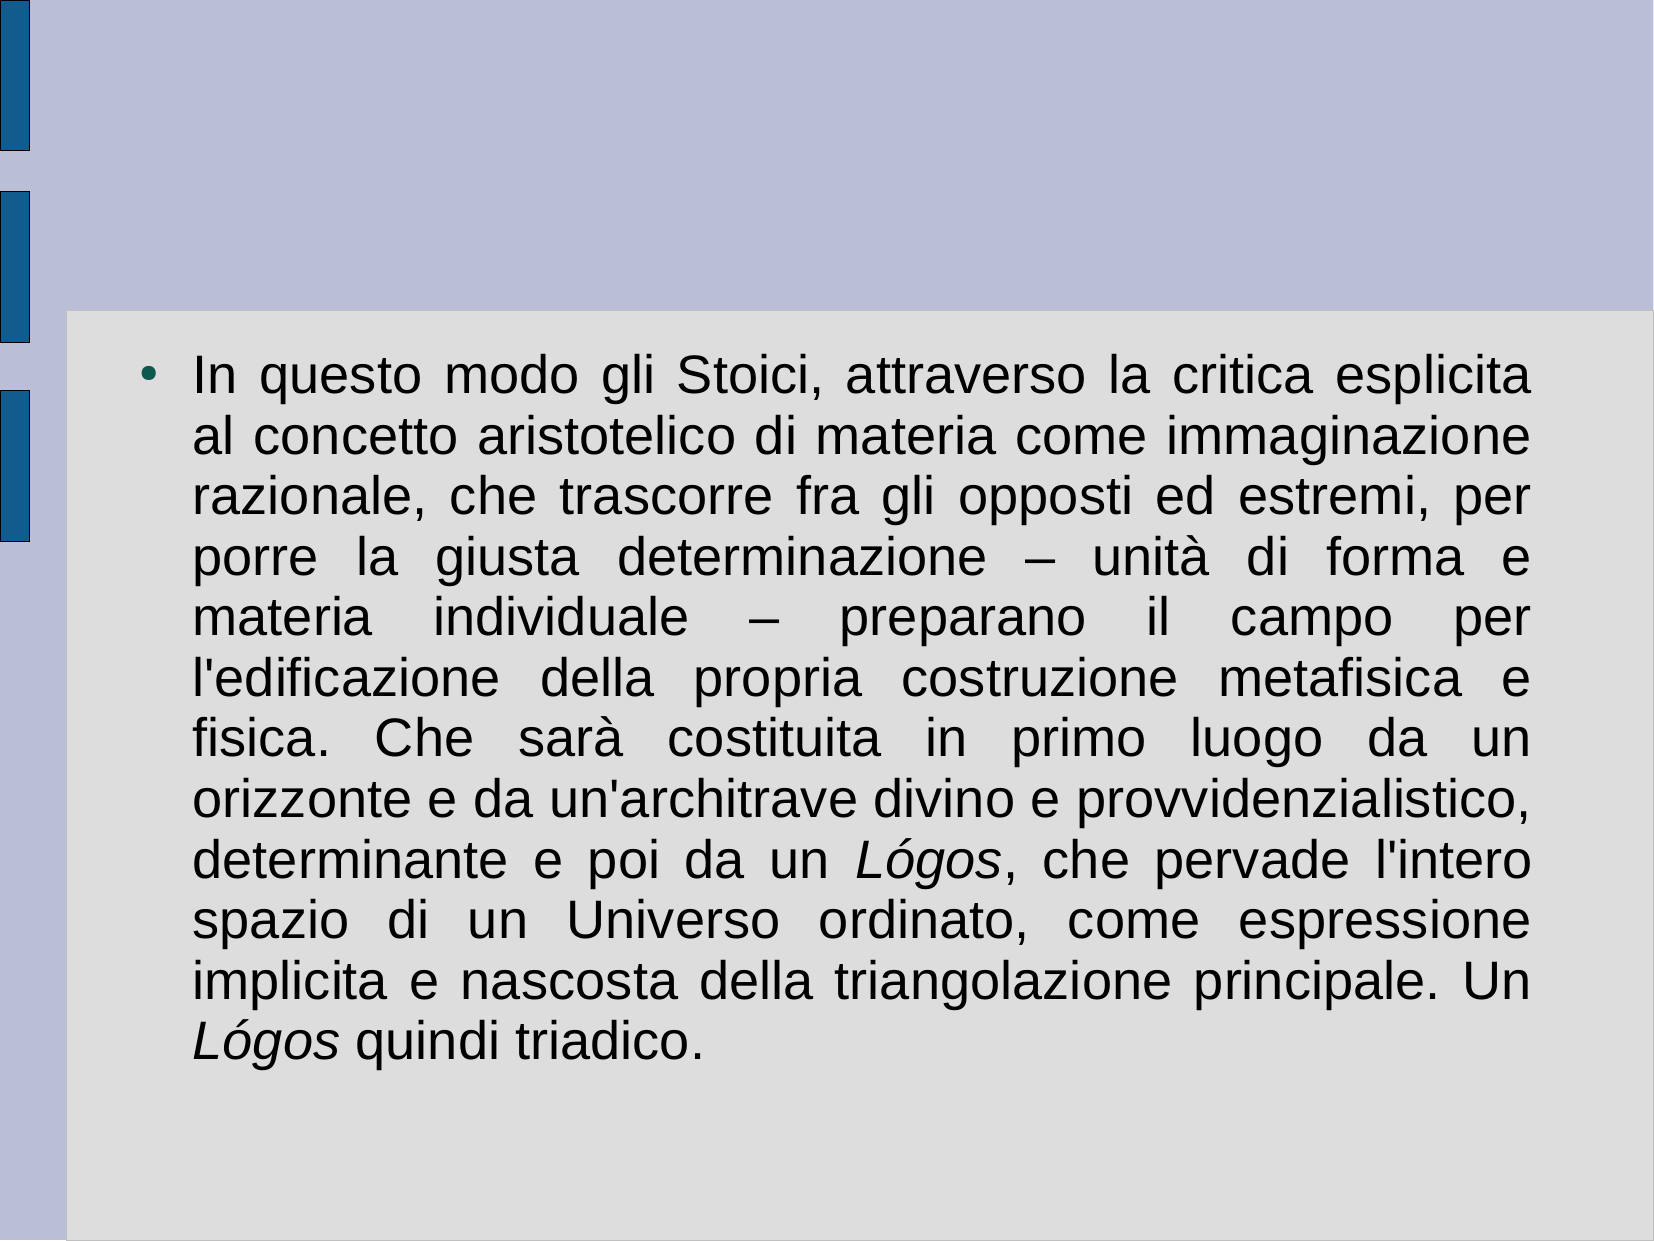

#
In questo modo gli Stoici, attraverso la critica esplicita al concetto aristotelico di materia come immaginazione razionale, che trascorre fra gli opposti ed estremi, per porre la giusta determinazione – unità di forma e materia individuale – preparano il campo per l'edificazione della propria costruzione metafisica e fisica. Che sarà costituita in primo luogo da un orizzonte e da un'architrave divino e provvidenzialistico, determinante e poi da un Lógos, che pervade l'intero spazio di un Universo ordinato, come espressione implicita e nascosta della triangolazione principale. Un Lógos quindi triadico.